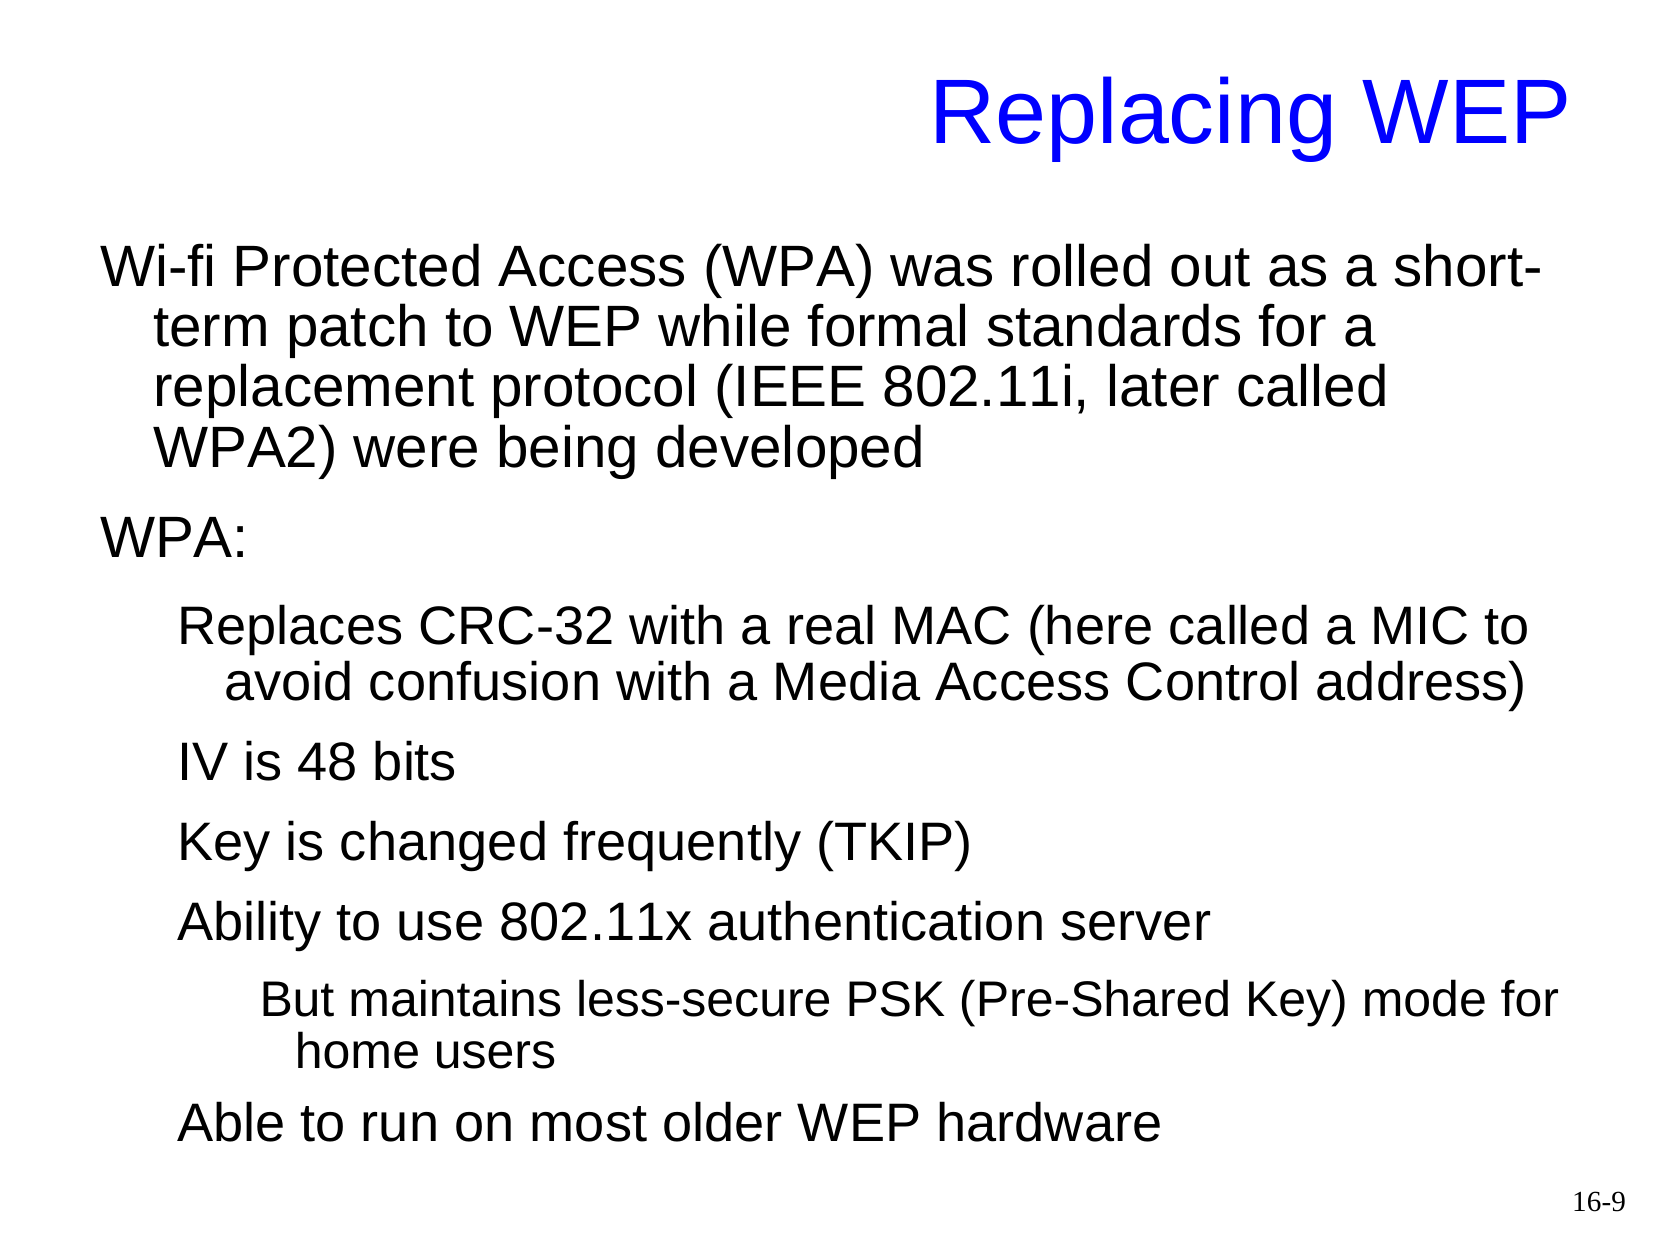

# Replacing WEP
Wi-fi Protected Access (WPA) was rolled out as a short-term patch to WEP while formal standards for a replacement protocol (IEEE 802.11i, later called WPA2) were being developed
WPA:
Replaces CRC-32 with a real MAC (here called a MIC to avoid confusion with a Media Access Control address)
IV is 48 bits
Key is changed frequently (TKIP)
Ability to use 802.11x authentication server
But maintains less-secure PSK (Pre-Shared Key) mode for home users
Able to run on most older WEP hardware